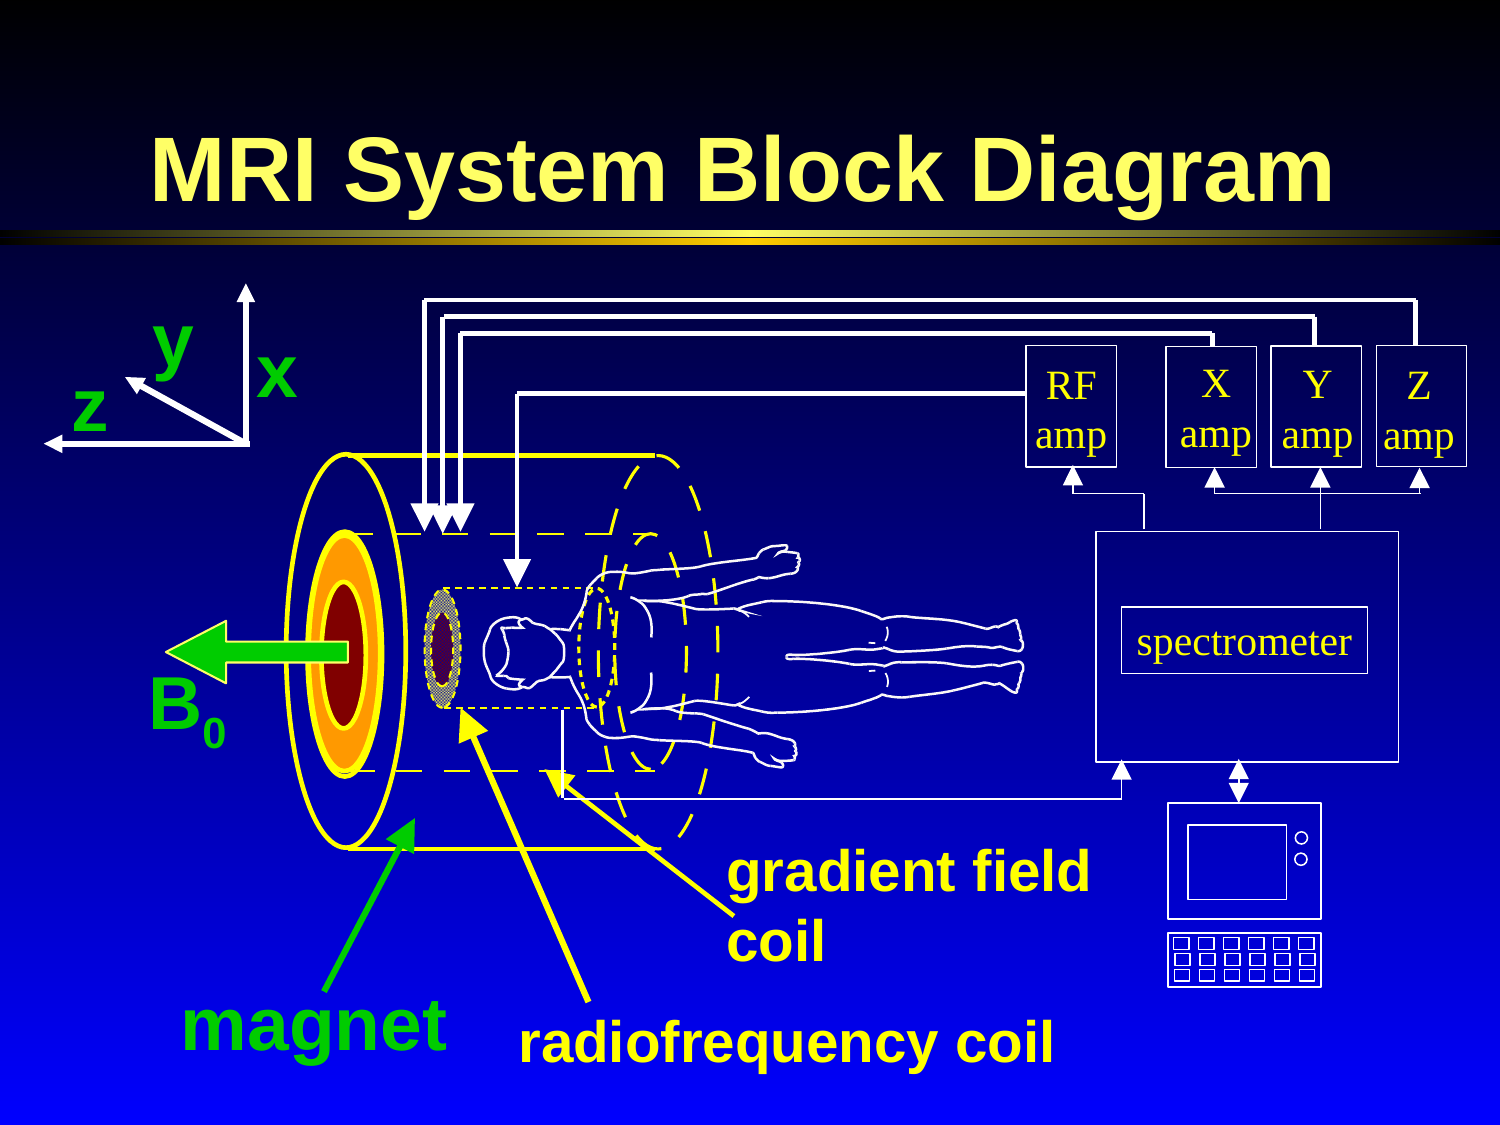

# MRI System Block Diagram
y
x
z
X
amp
Y
amp
RF
amp
Z
amp
spectrometer
B0
gradient field
coil
magnet
radiofrequency coil